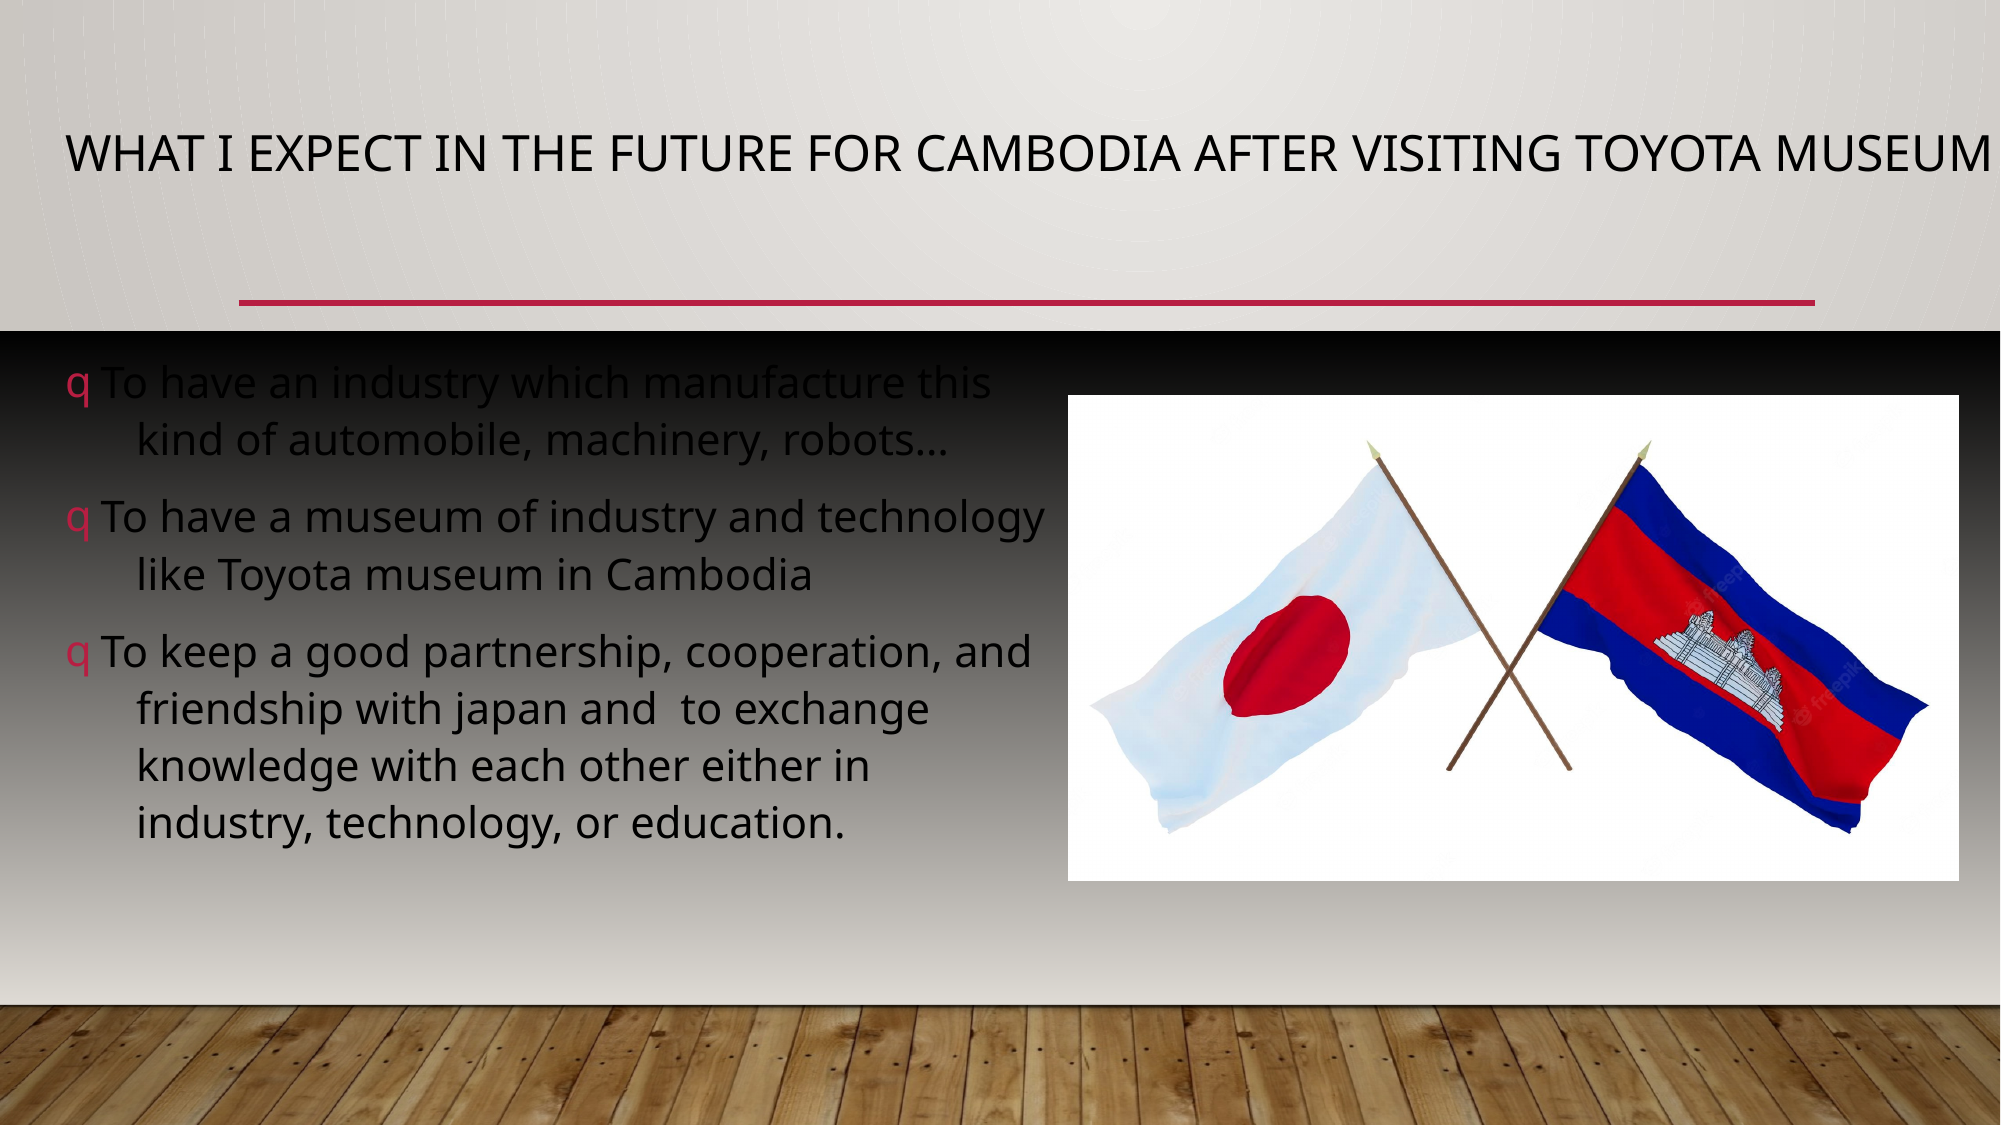

# What I expect in the future for cambodia after visiting Toyota museum
To have an industry which manufacture this kind of automobile, machinery, robots…
To have a museum of industry and technology like Toyota museum in Cambodia
To keep a good partnership, cooperation, and friendship with japan and to exchange knowledge with each other either in industry, technology, or education.